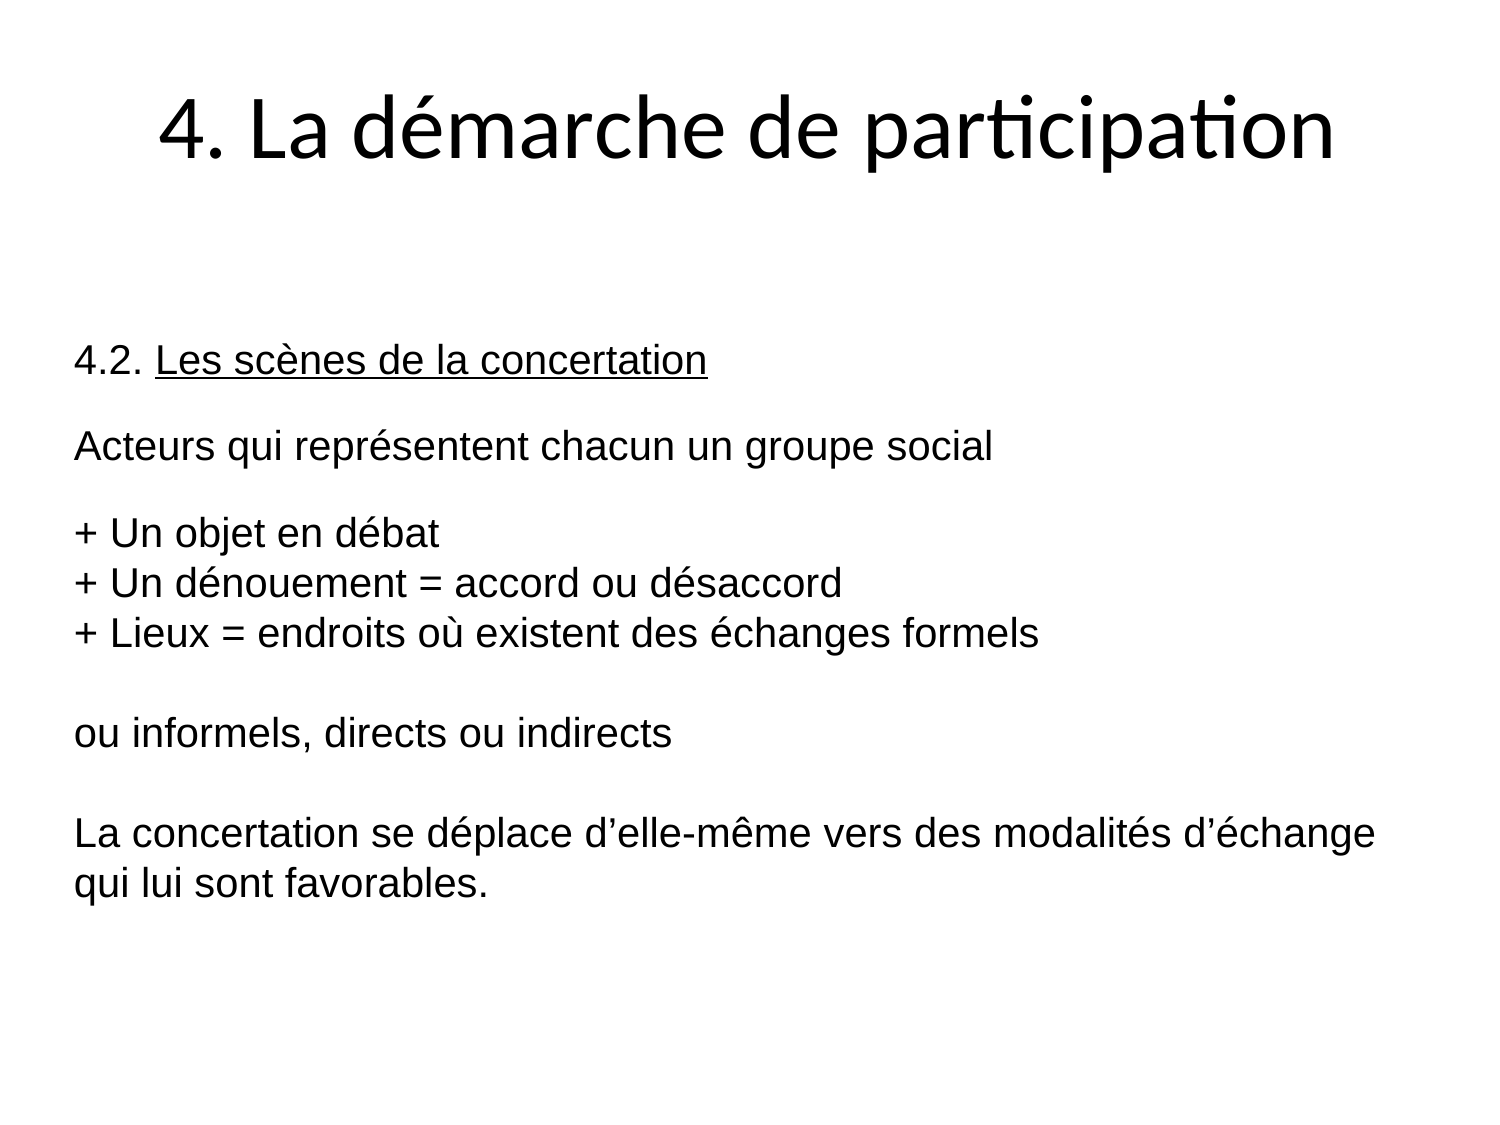

# 4. La démarche de participation
4.2. Les scènes de la concertation
Acteurs qui représentent chacun un groupe social
+ Un objet en débat
+ Un dénouement = accord ou désaccord
+ Lieux = endroits où existent des échanges formels
ou informels, directs ou indirects
La concertation se déplace d’elle-même vers des modalités d’échange qui lui sont favorables.